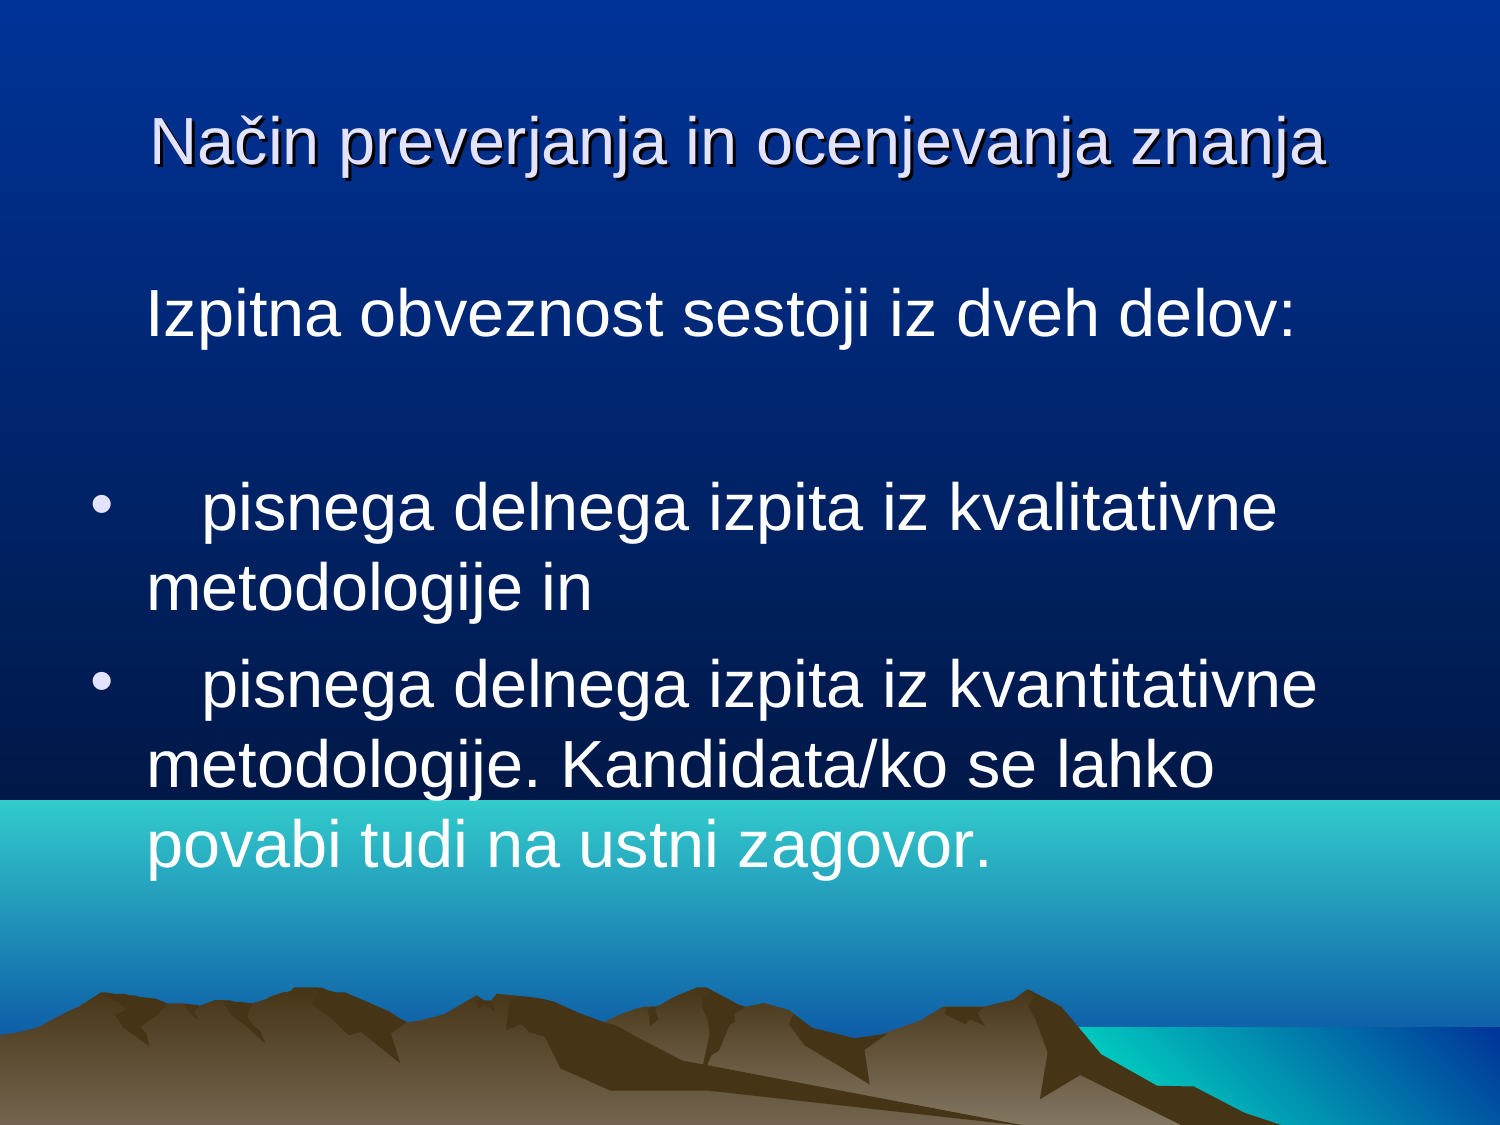

# Način preverjanja in ocenjevanja znanja
 Izpitna obveznost sestoji iz dveh delov:
 pisnega delnega izpita iz kvalitativne metodologije in
 pisnega delnega izpita iz kvantitativne metodologije. Kandidata/ko se lahko povabi tudi na ustni zagovor.